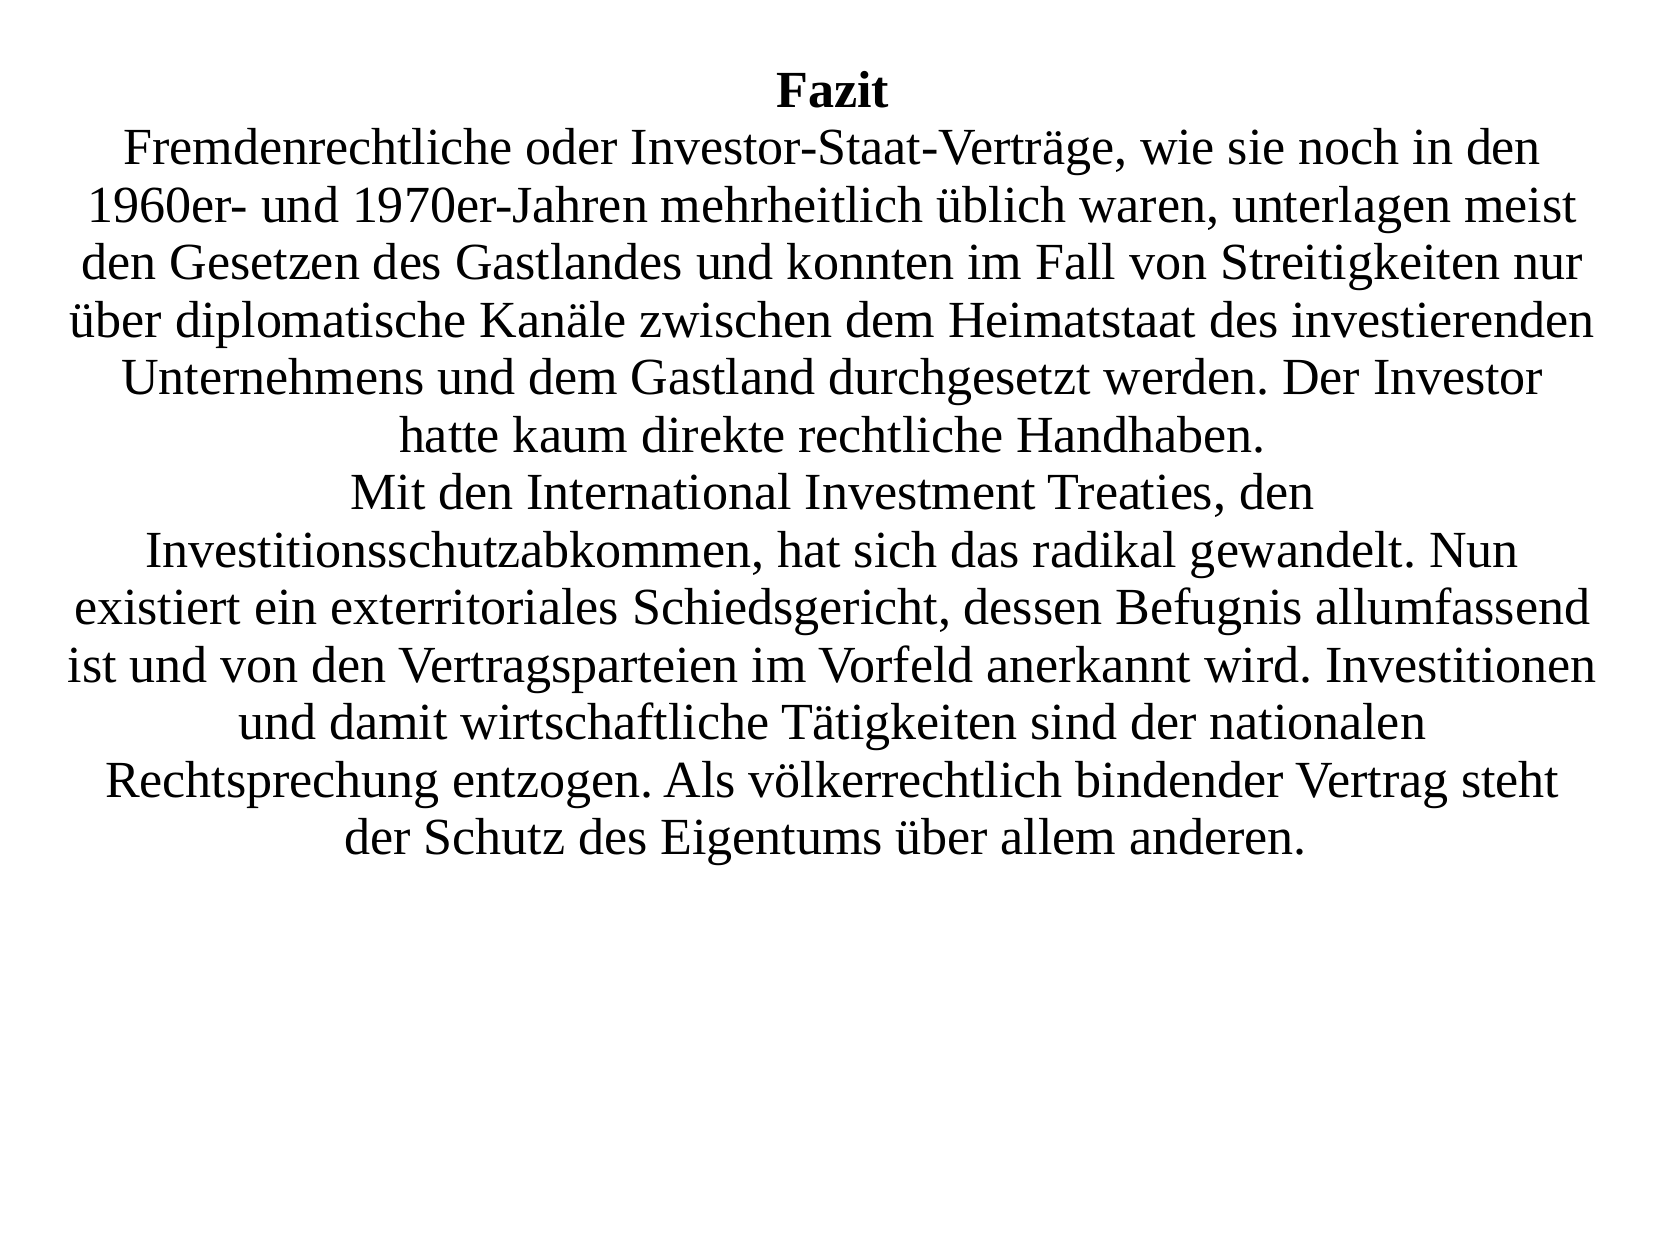

Fazit
Fremdenrechtliche oder Investor-Staat-Verträge, wie sie noch in den 1960er- und 1970er-Jahren mehrheitlich üblich waren, unterlagen meist den Gesetzen des Gastlandes und konnten im Fall von Streitigkeiten nur über diplomatische Kanäle zwischen dem Heimatstaat des investierenden Unternehmens und dem Gastland durchgesetzt werden. Der Investor hatte kaum direkte rechtliche Handhaben.
Mit den International Investment Treaties, den Investitionsschutzabkommen, hat sich das radikal gewandelt. Nun existiert ein exterritoriales Schiedsgericht, dessen Befugnis allumfassend ist und von den Vertragsparteien im Vorfeld anerkannt wird. Investitionen und damit wirtschaftliche Tätigkeiten sind der nationalen Rechtsprechung entzogen. Als völkerrechtlich bindender Vertrag steht der Schutz des Eigentums über allem anderen.